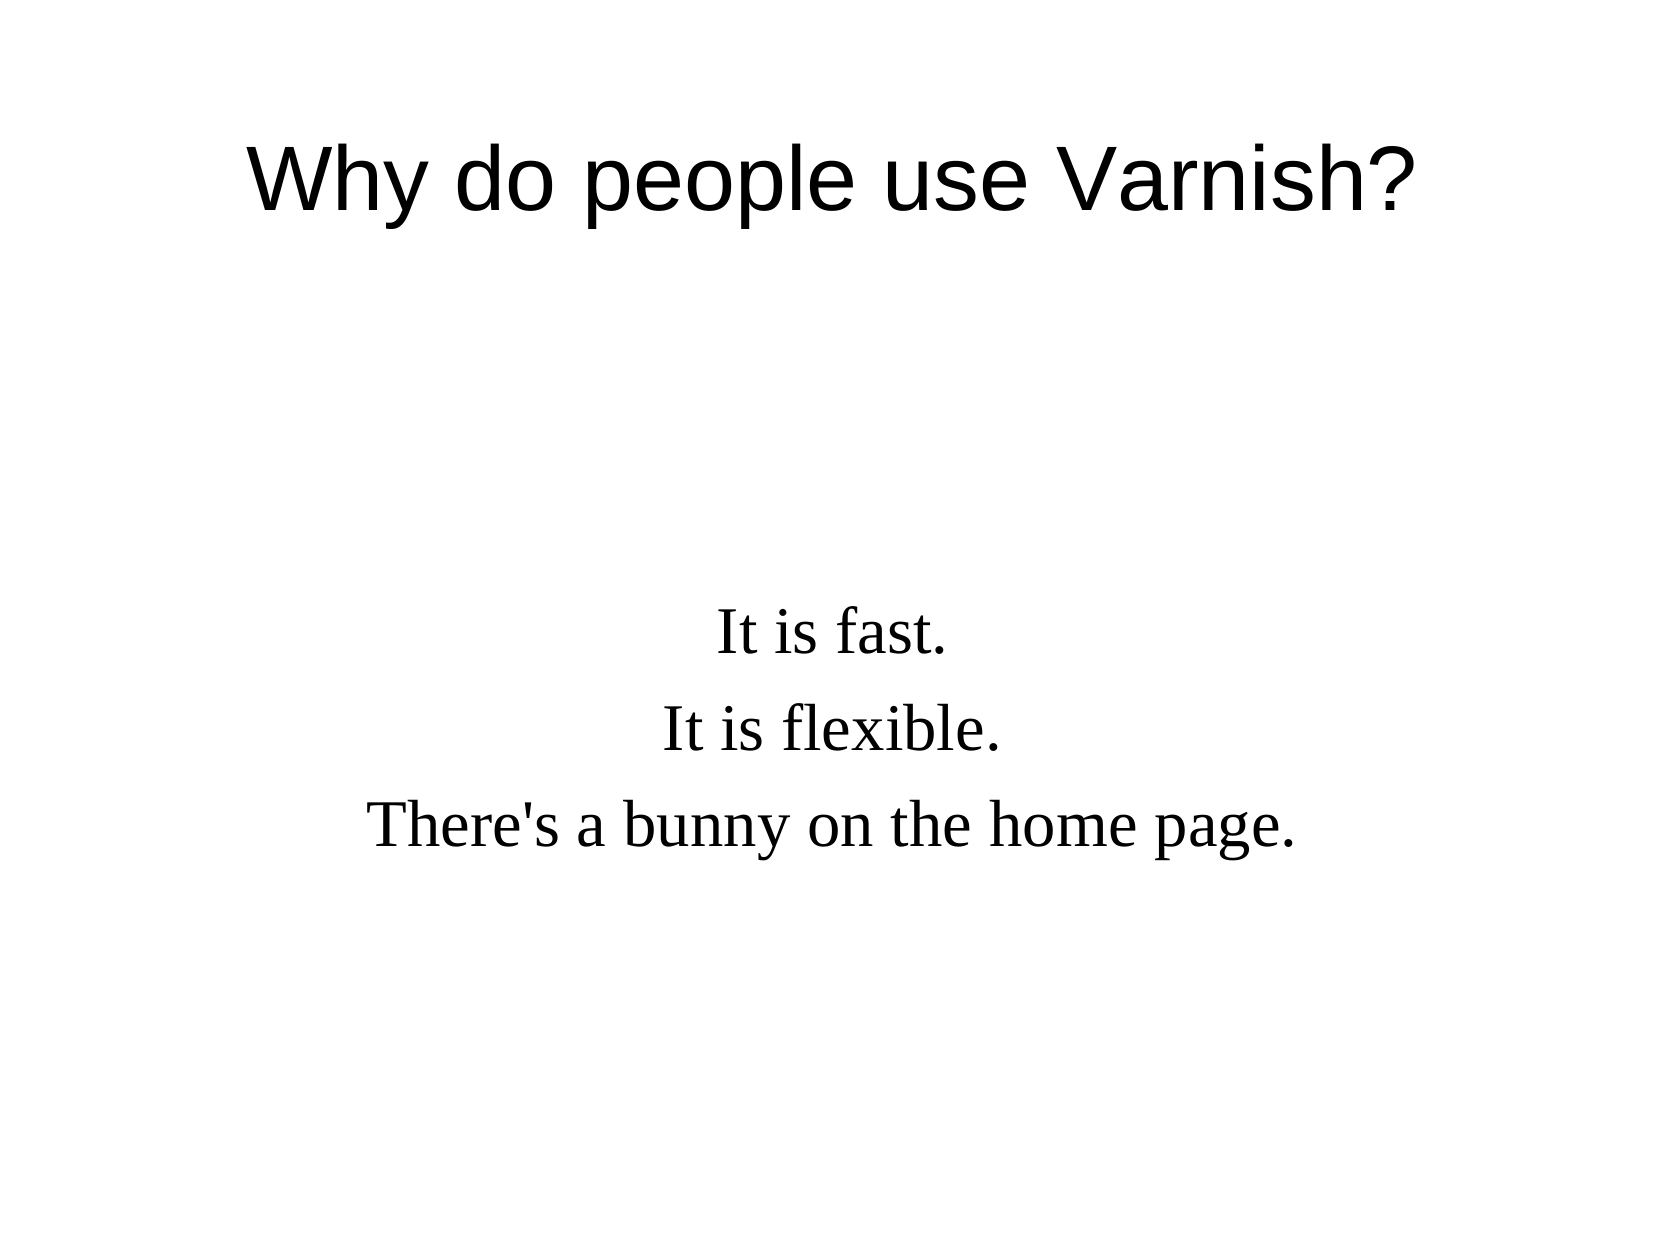

# Why do people use Varnish?
It is fast.
It is flexible.
There's a bunny on the home page.